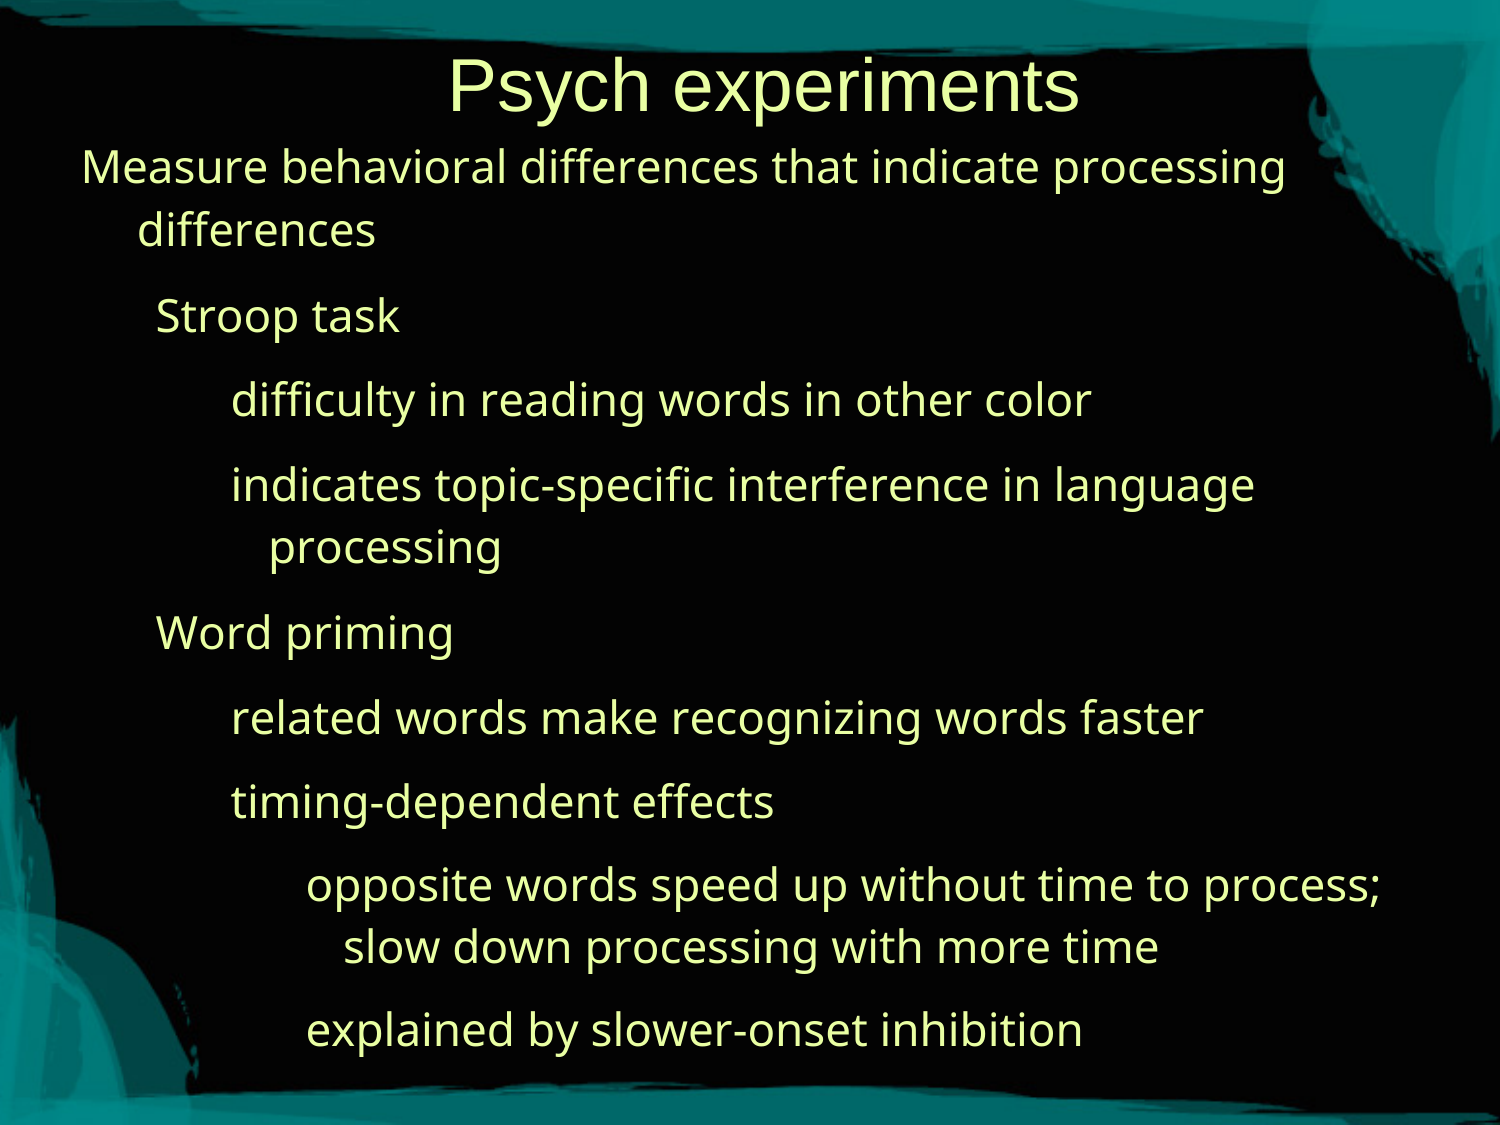

# Psych experiments
Measure behavioral differences that indicate processing differences
Stroop task
difficulty in reading words in other color
indicates topic-specific interference in language processing
Word priming
related words make recognizing words faster
timing-dependent effects
opposite words speed up without time to process; slow down processing with more time
explained by slower-onset inhibition